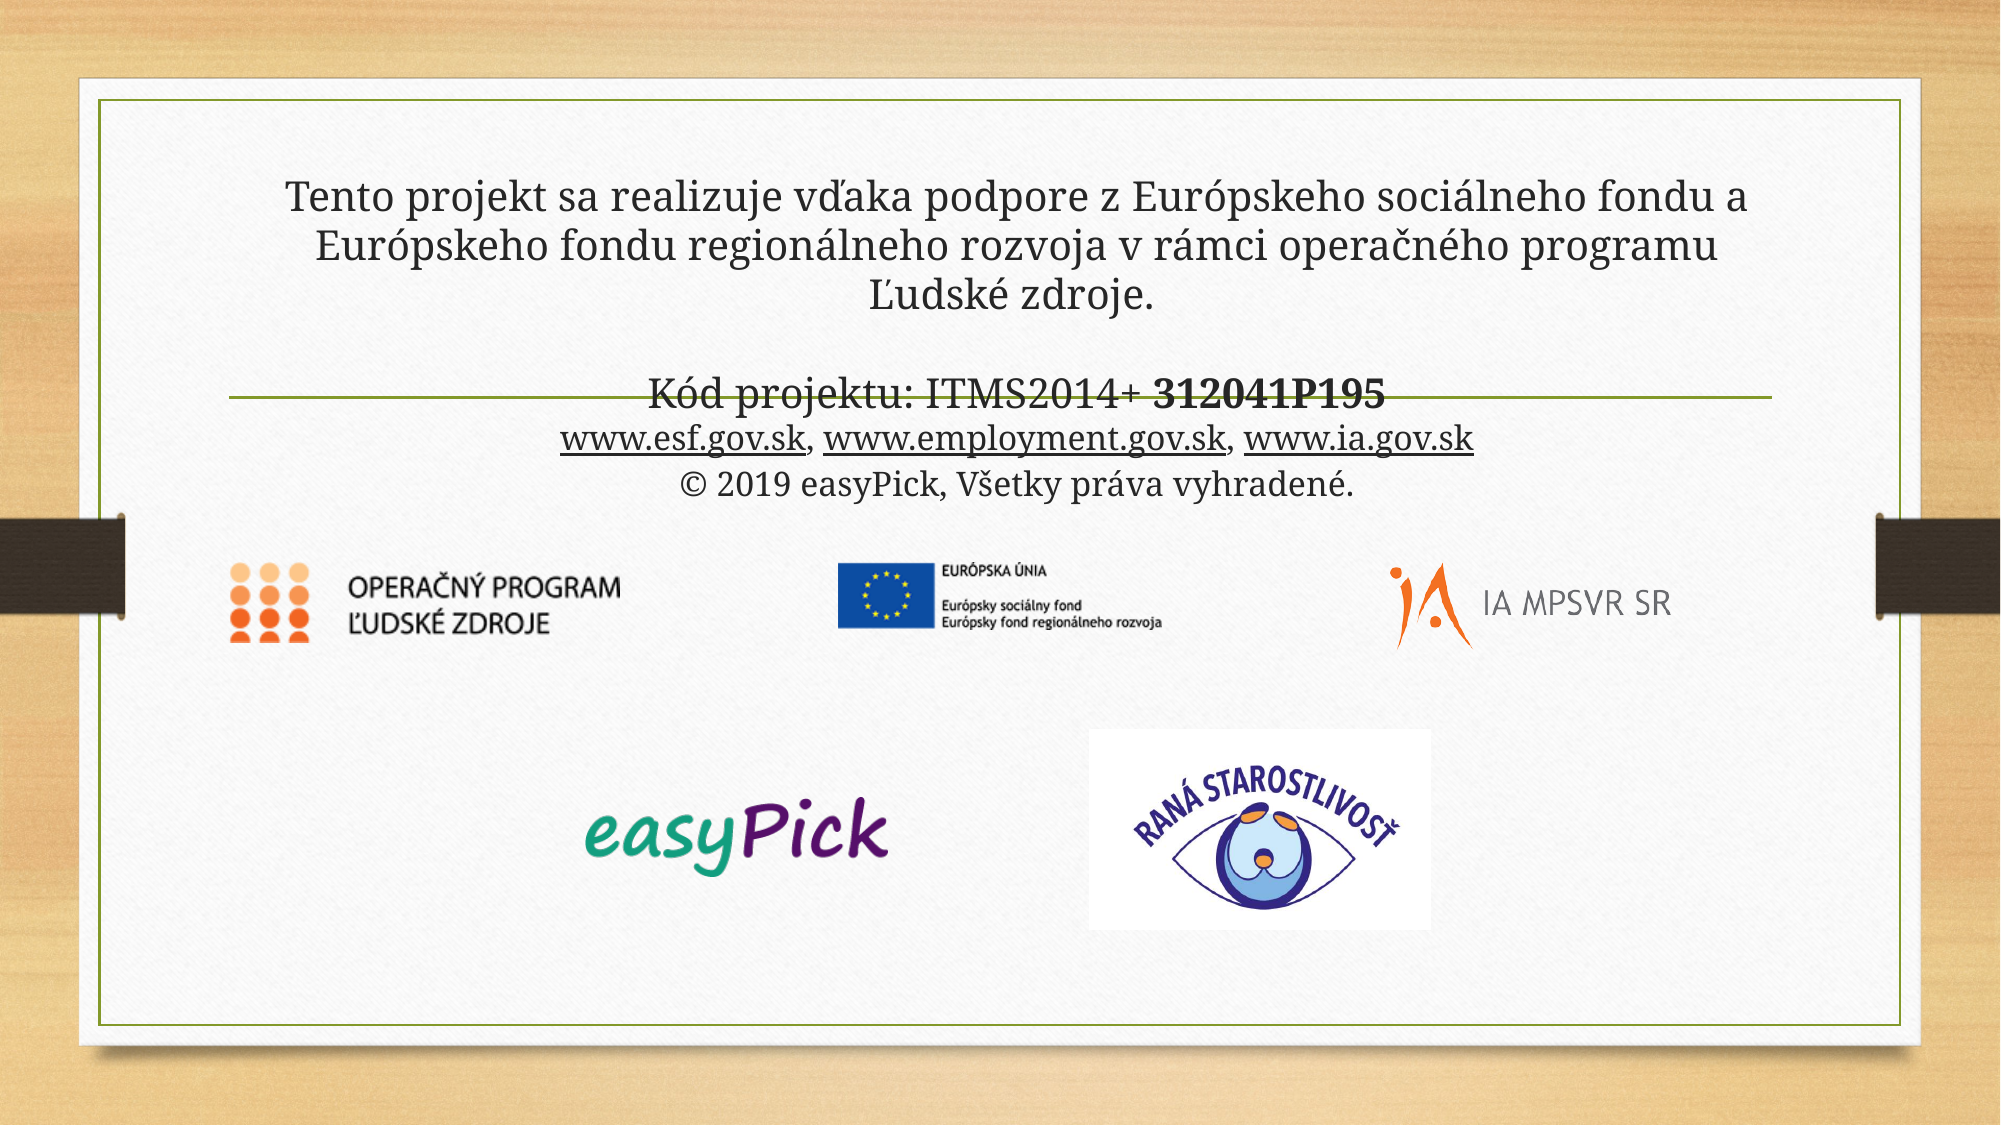

# Tento projekt sa realizuje vďaka podpore z Európskeho sociálneho fondu a Európskeho fondu regionálneho rozvoja v rámci operačného programu Ľudské zdroje. Kód projektu: ITMS2014+ 312041P195 www.esf.gov.sk, www.employment.gov.sk, www.ia.gov.sk © 2019 easyPick, Všetky práva vyhradené.